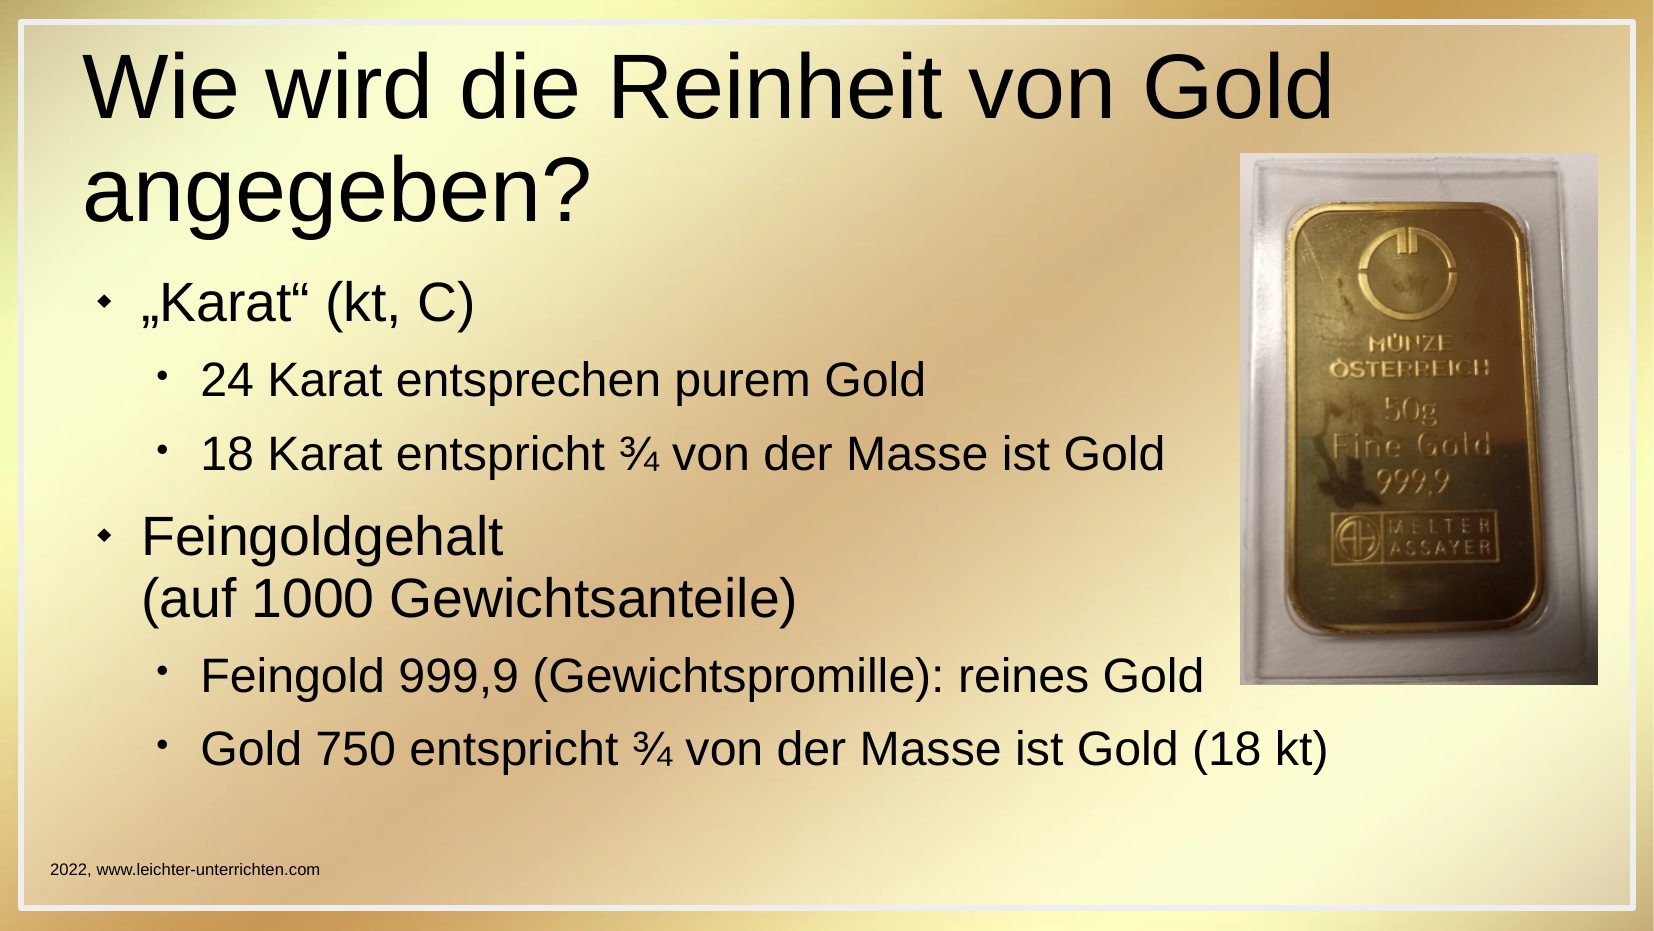

# Wie wird die Reinheit von Gold angegeben?
„Karat“ (kt, C)
24 Karat entsprechen purem Gold
18 Karat entspricht ¾ von der Masse ist Gold
Feingoldgehalt
(auf 1000 Gewichtsanteile)
Feingold 999,9 (Gewichtspromille): reines Gold
Gold 750 entspricht ¾ von der Masse ist Gold (18 kt)